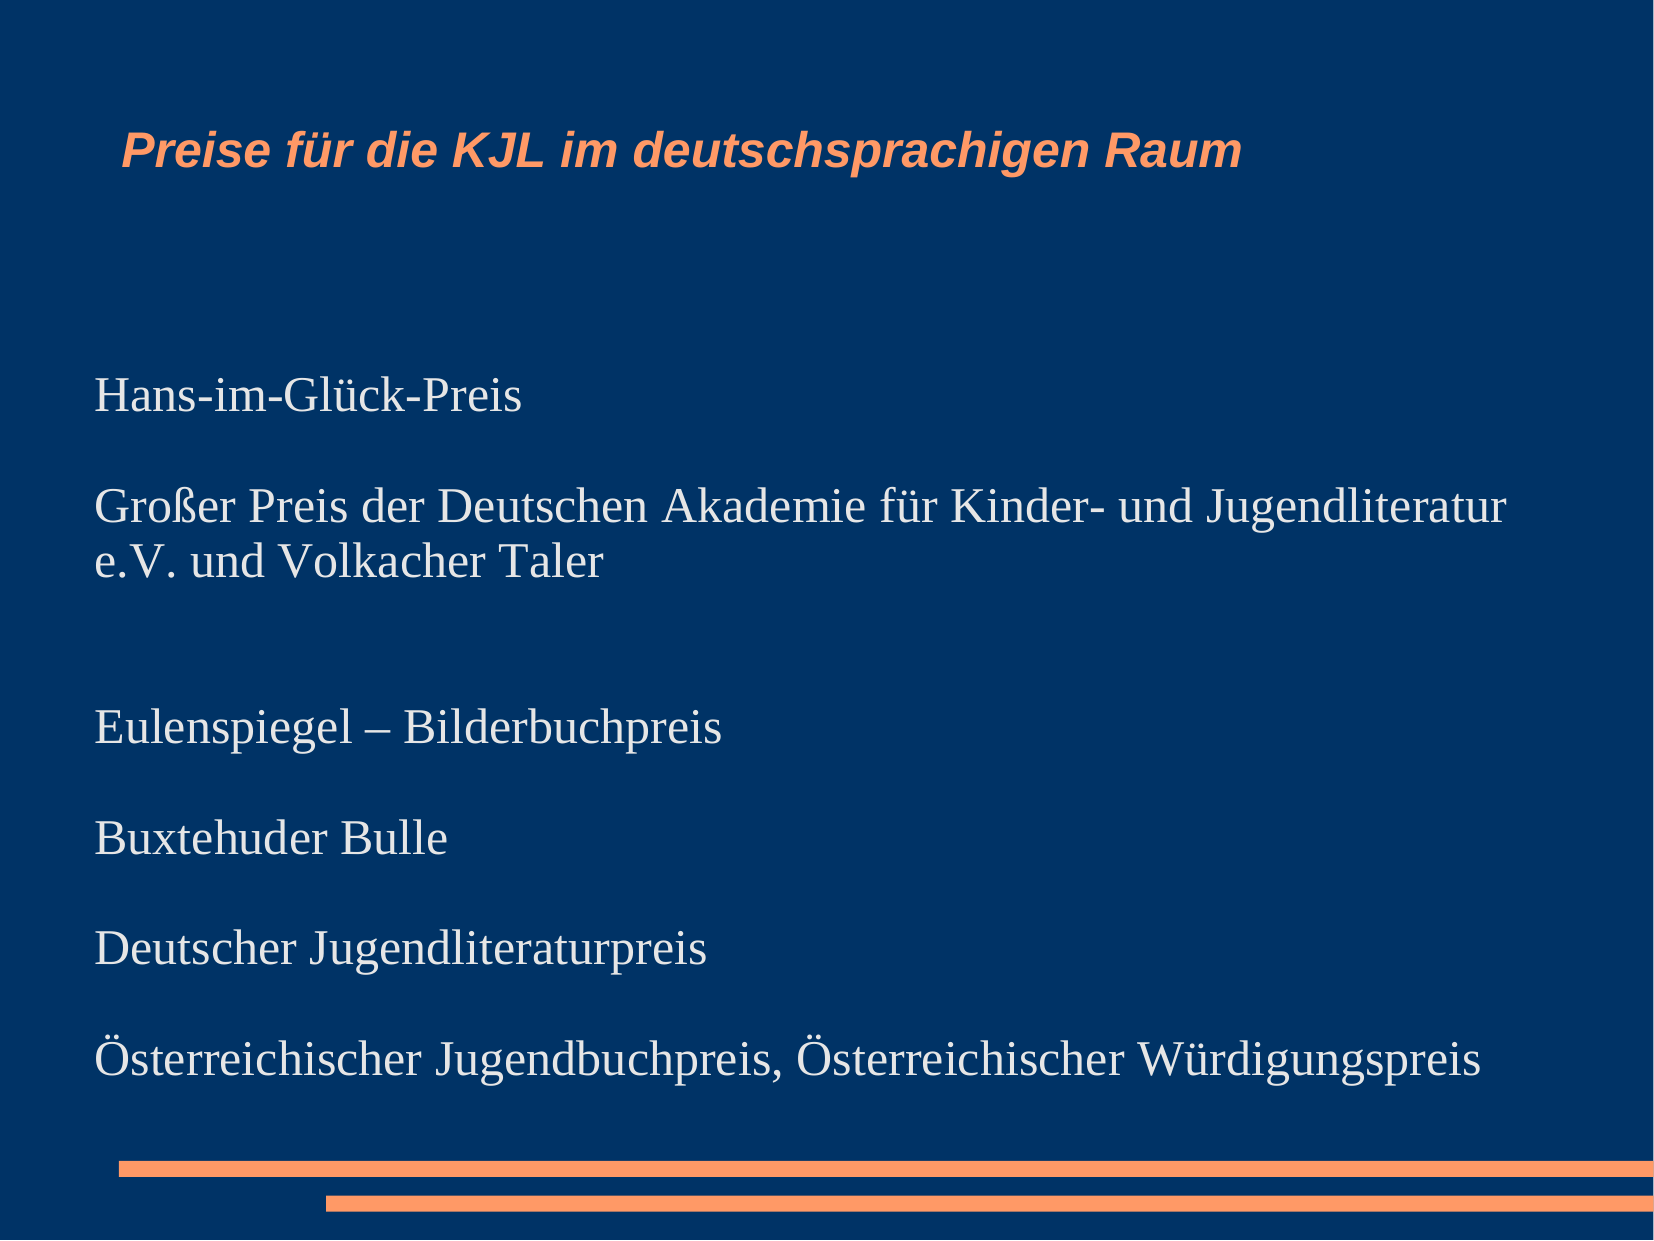

# Preise für die KJL im deutschsprachigen Raum
Hans-im-Glück-Preis
Großer Preis der Deutschen Akademie für Kinder- und Jugendliteratur e.V. und Volkacher Taler
Eulenspiegel – Bilderbuchpreis
Buxtehuder Bulle
Deutscher Jugendliteraturpreis
Österreichischer Jugendbuchpreis, Österreichischer Würdigungspreis